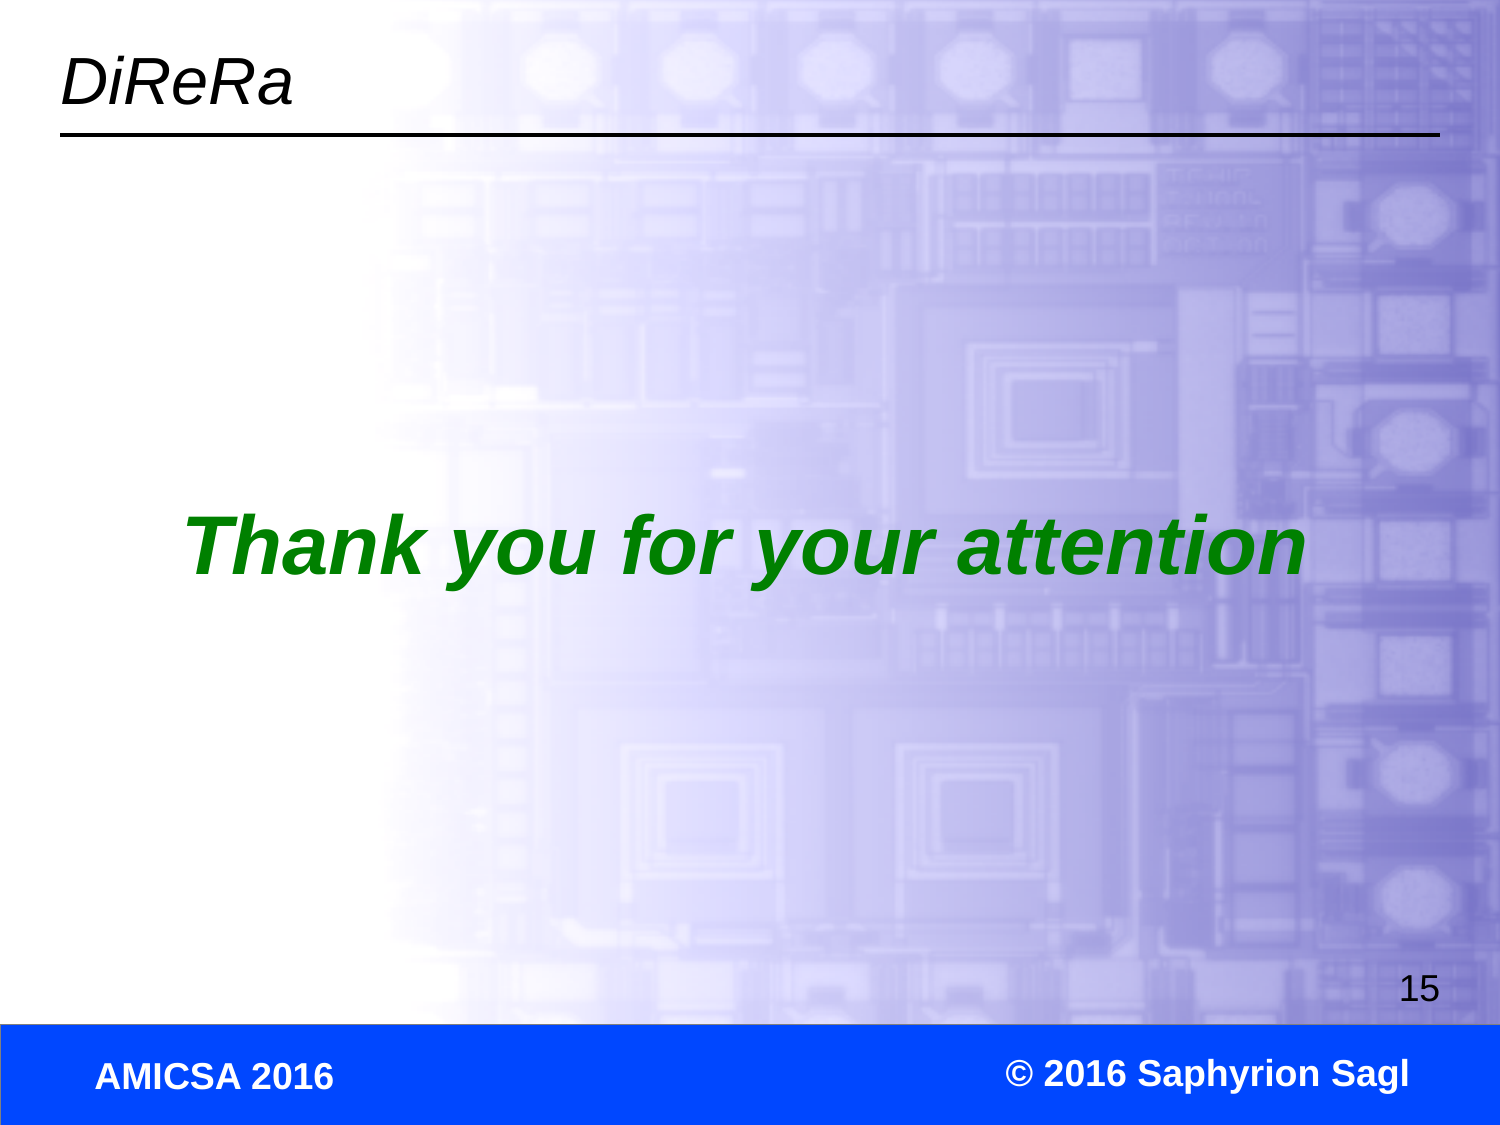

Thank you for your attention
15
AMICSA 2016